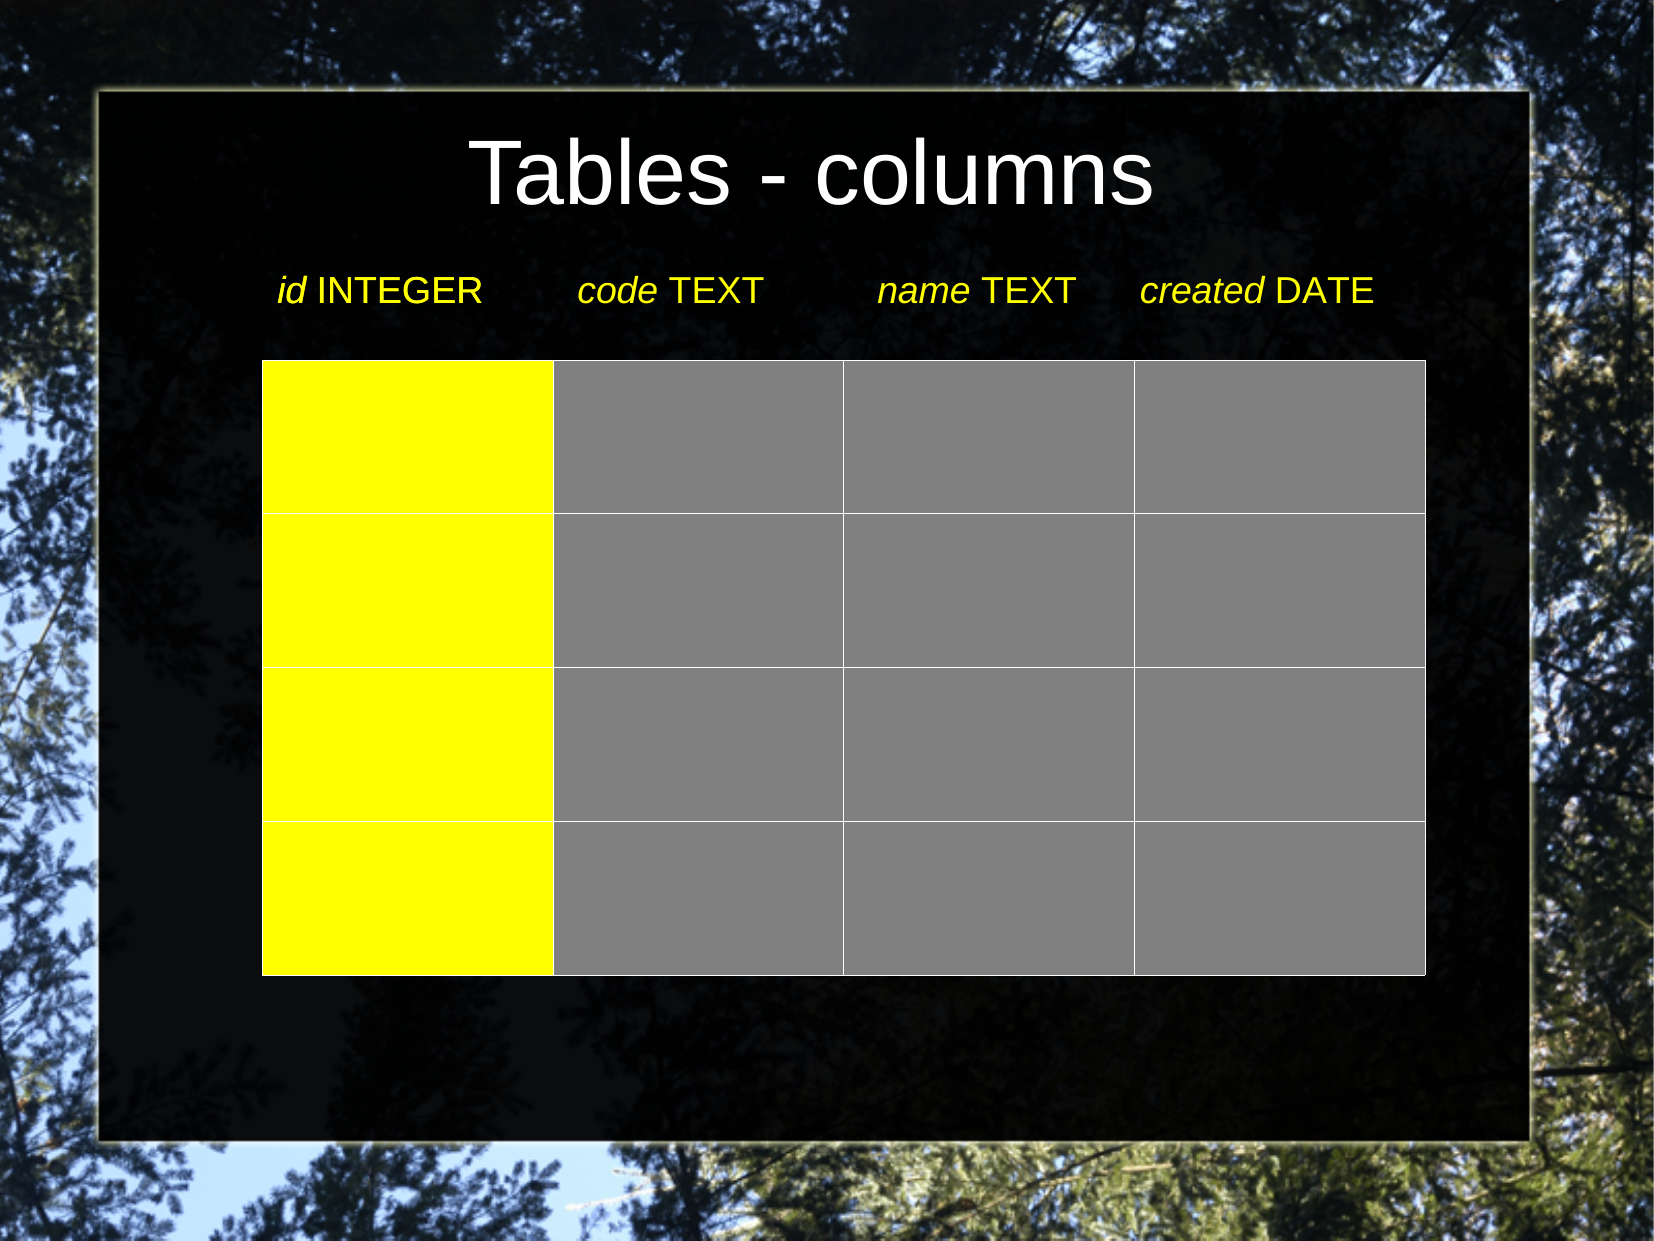

# Tables - columns
id INTEGER
id INTEGER
code TEXT
name TEXT
created DATE
| | | | |
| --- | --- | --- | --- |
| | | | |
| | | | |
| | | | |